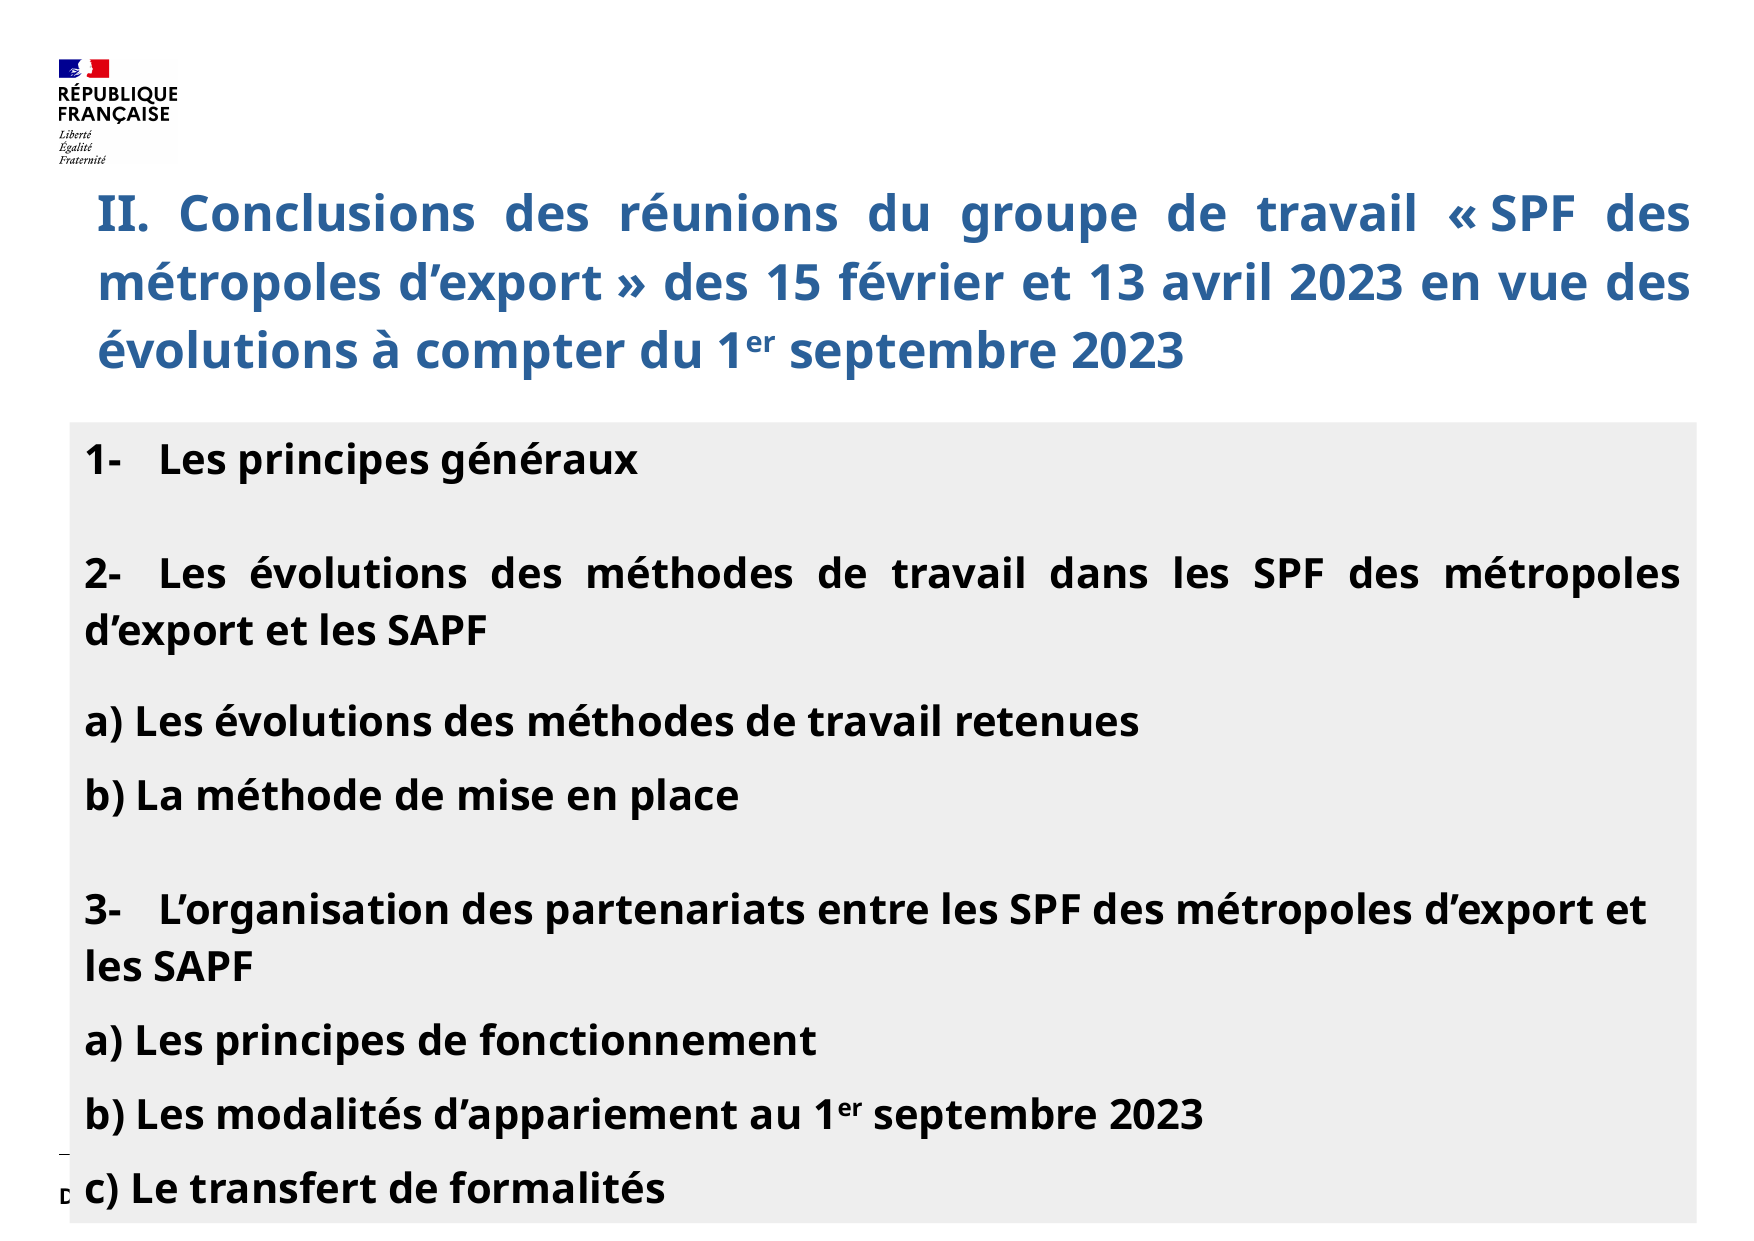

II. Conclusions des réunions du groupe de travail « SPF des métropoles d’export » des 15 février et 13 avril 2023 en vue des évolutions à compter du 1er septembre 2023
1-	Les principes généraux
2-	Les évolutions des méthodes de travail dans les SPF des métropoles d’export et les SAPF
a) Les évolutions des méthodes de travail retenues
b) La méthode de mise en place
3-	L’organisation des partenariats entre les SPF des métropoles d’export et
les SAPF
a) Les principes de fonctionnement
b) Les modalités d’appariement au 1er septembre 2023
c) Le transfert de formalités